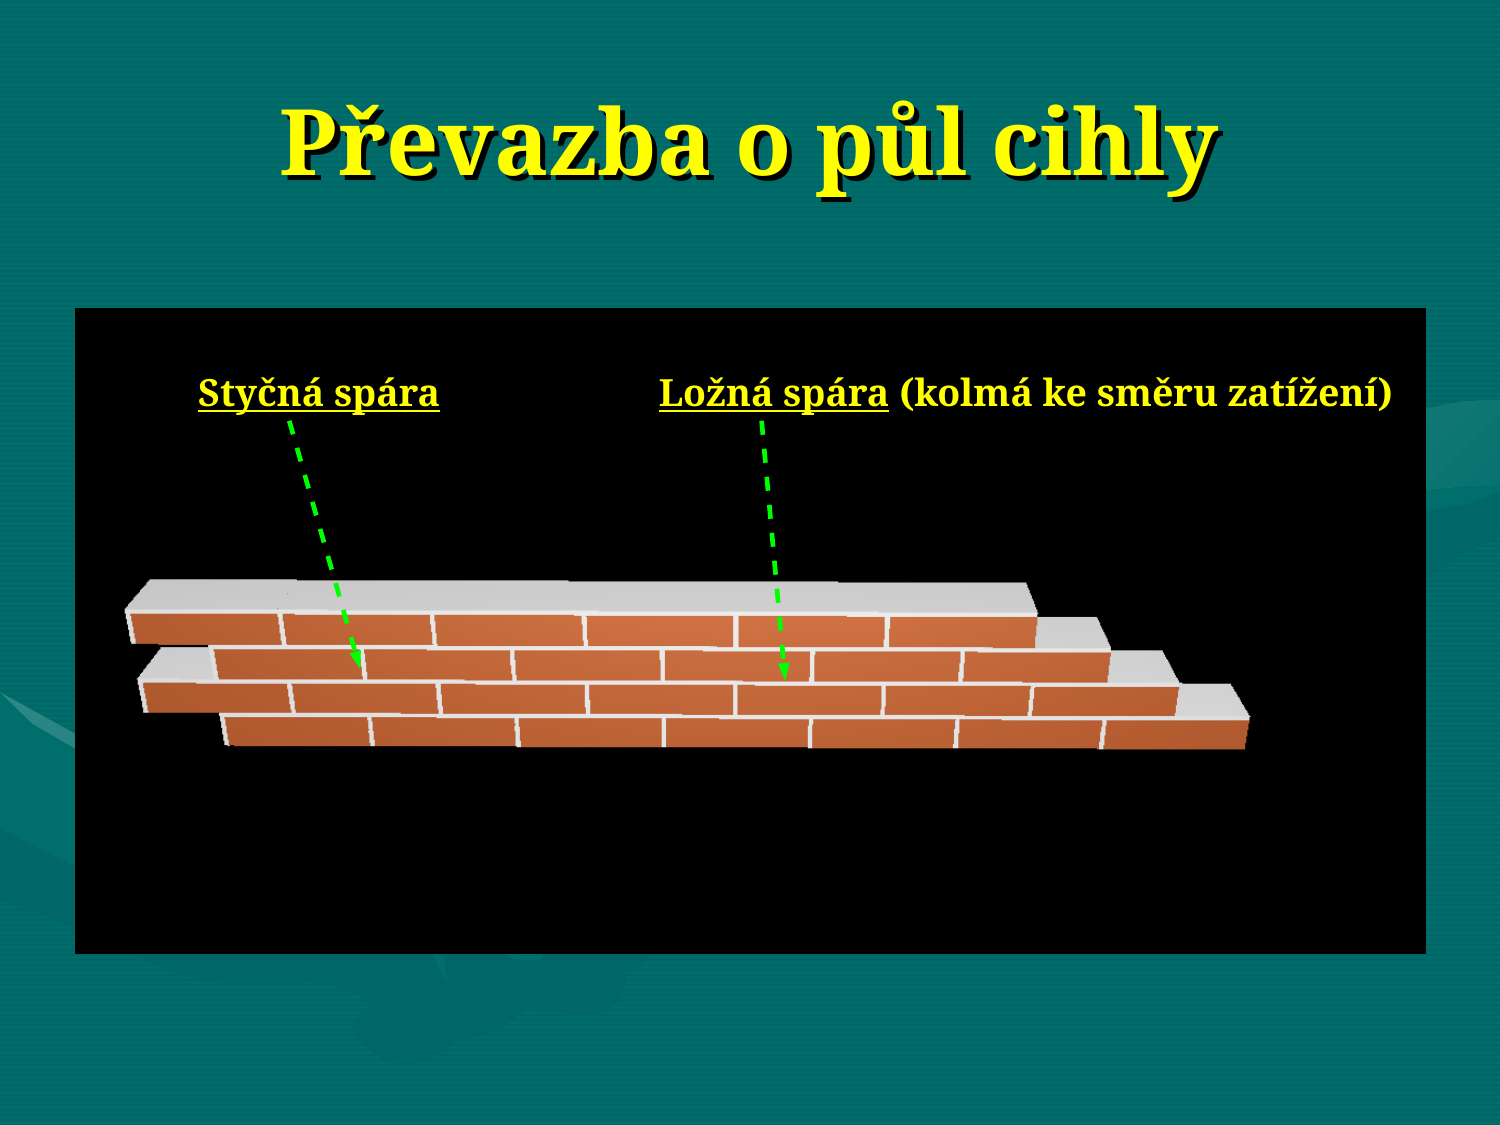

# Převazba o půl cihly
Styčná spára
Ložná spára (kolmá ke směru zatížení)